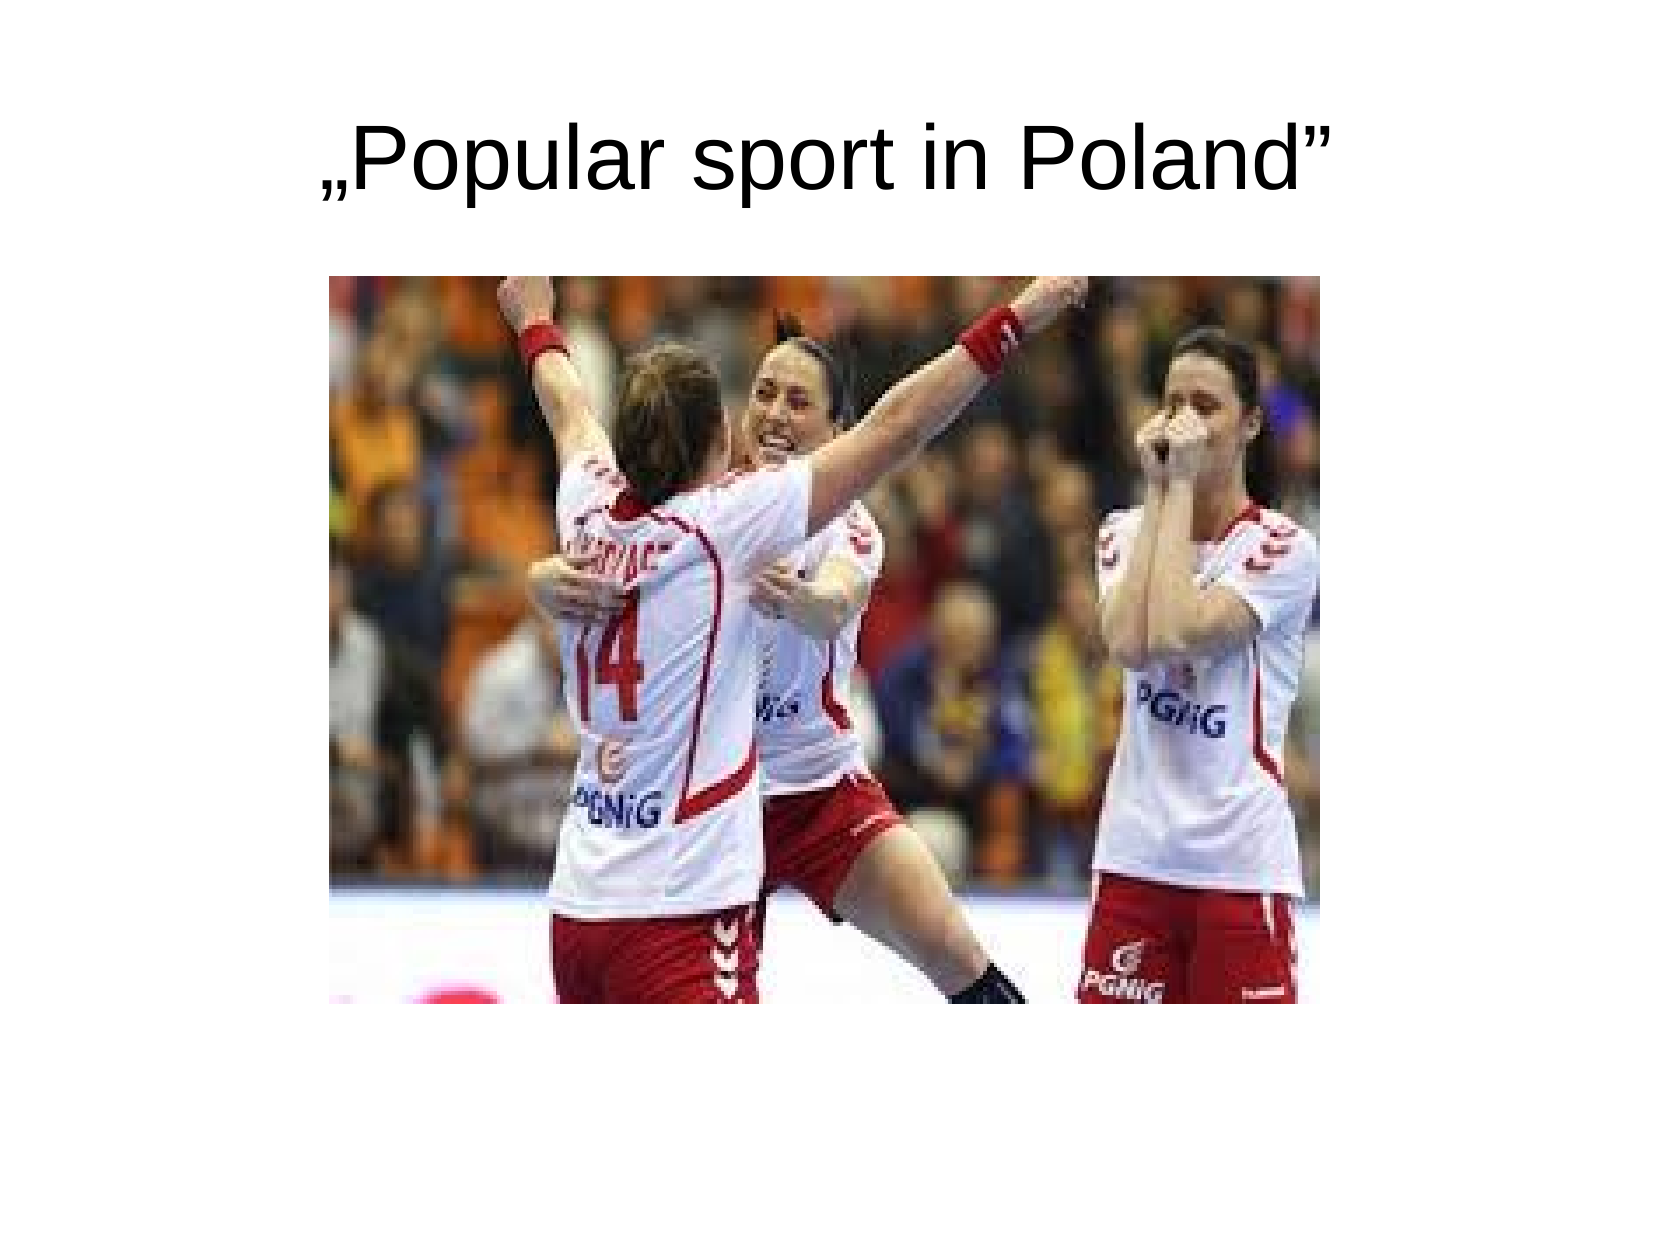

# „Popular sport in Poland”
Gabrysia krawczyk kl.IV. A